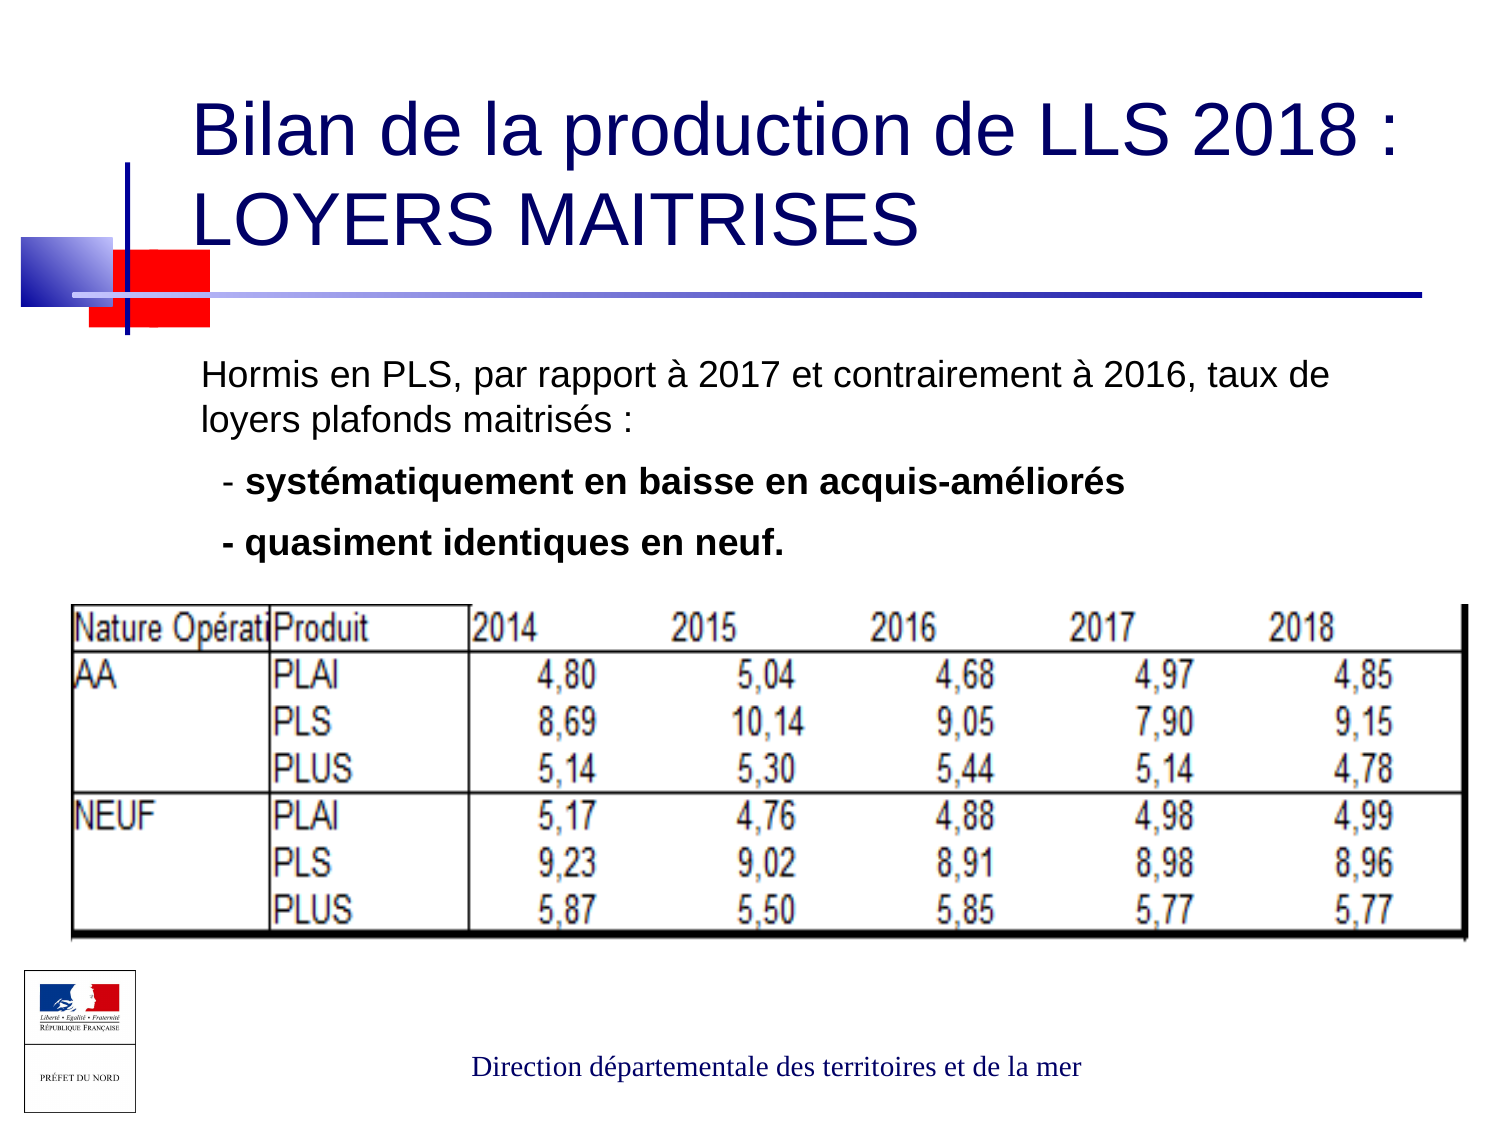

# Bilan de la production de LLS 2018 : LOYERS MAITRISES
Hormis en PLS, par rapport à 2017 et contrairement à 2016, taux de loyers plafonds maitrisés :
 - systématiquement en baisse en acquis-améliorés
 - quasiment identiques en neuf.